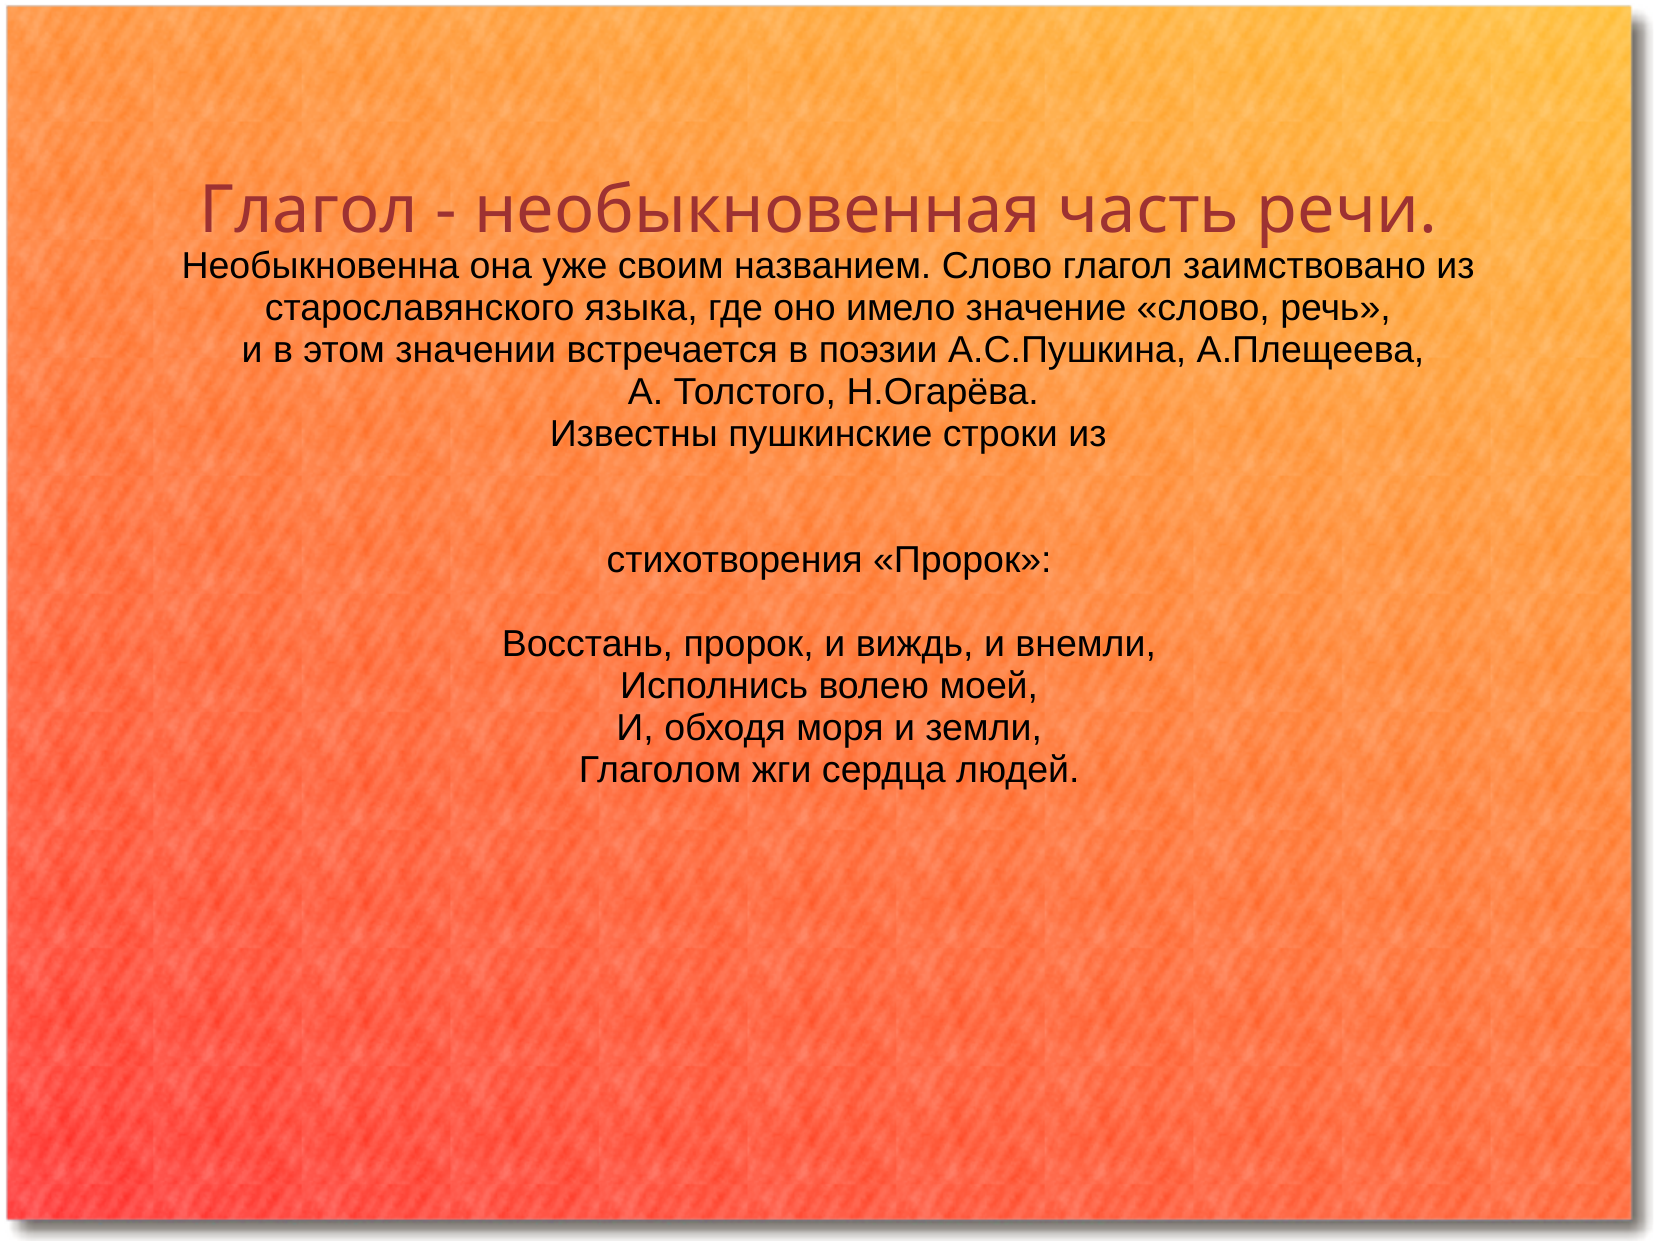

# Глагол - необыкновенная часть речи.
Необыкновенна она уже своим названием. Слово глагол заимствовано из старославянского языка, где оно имело значение «слово, речь»,
 и в этом значении встречается в поэзии А.С.Пушкина, А.Плещеева,
 А. Толстого, Н.Огарёва.
Известны пушкинские строки из
стихотворения «Пророк»:
Восстань, пророк, и виждь, и внемли,
Исполнись волею моей,
И, обходя моря и земли,
Глаголом жги сердца людей.